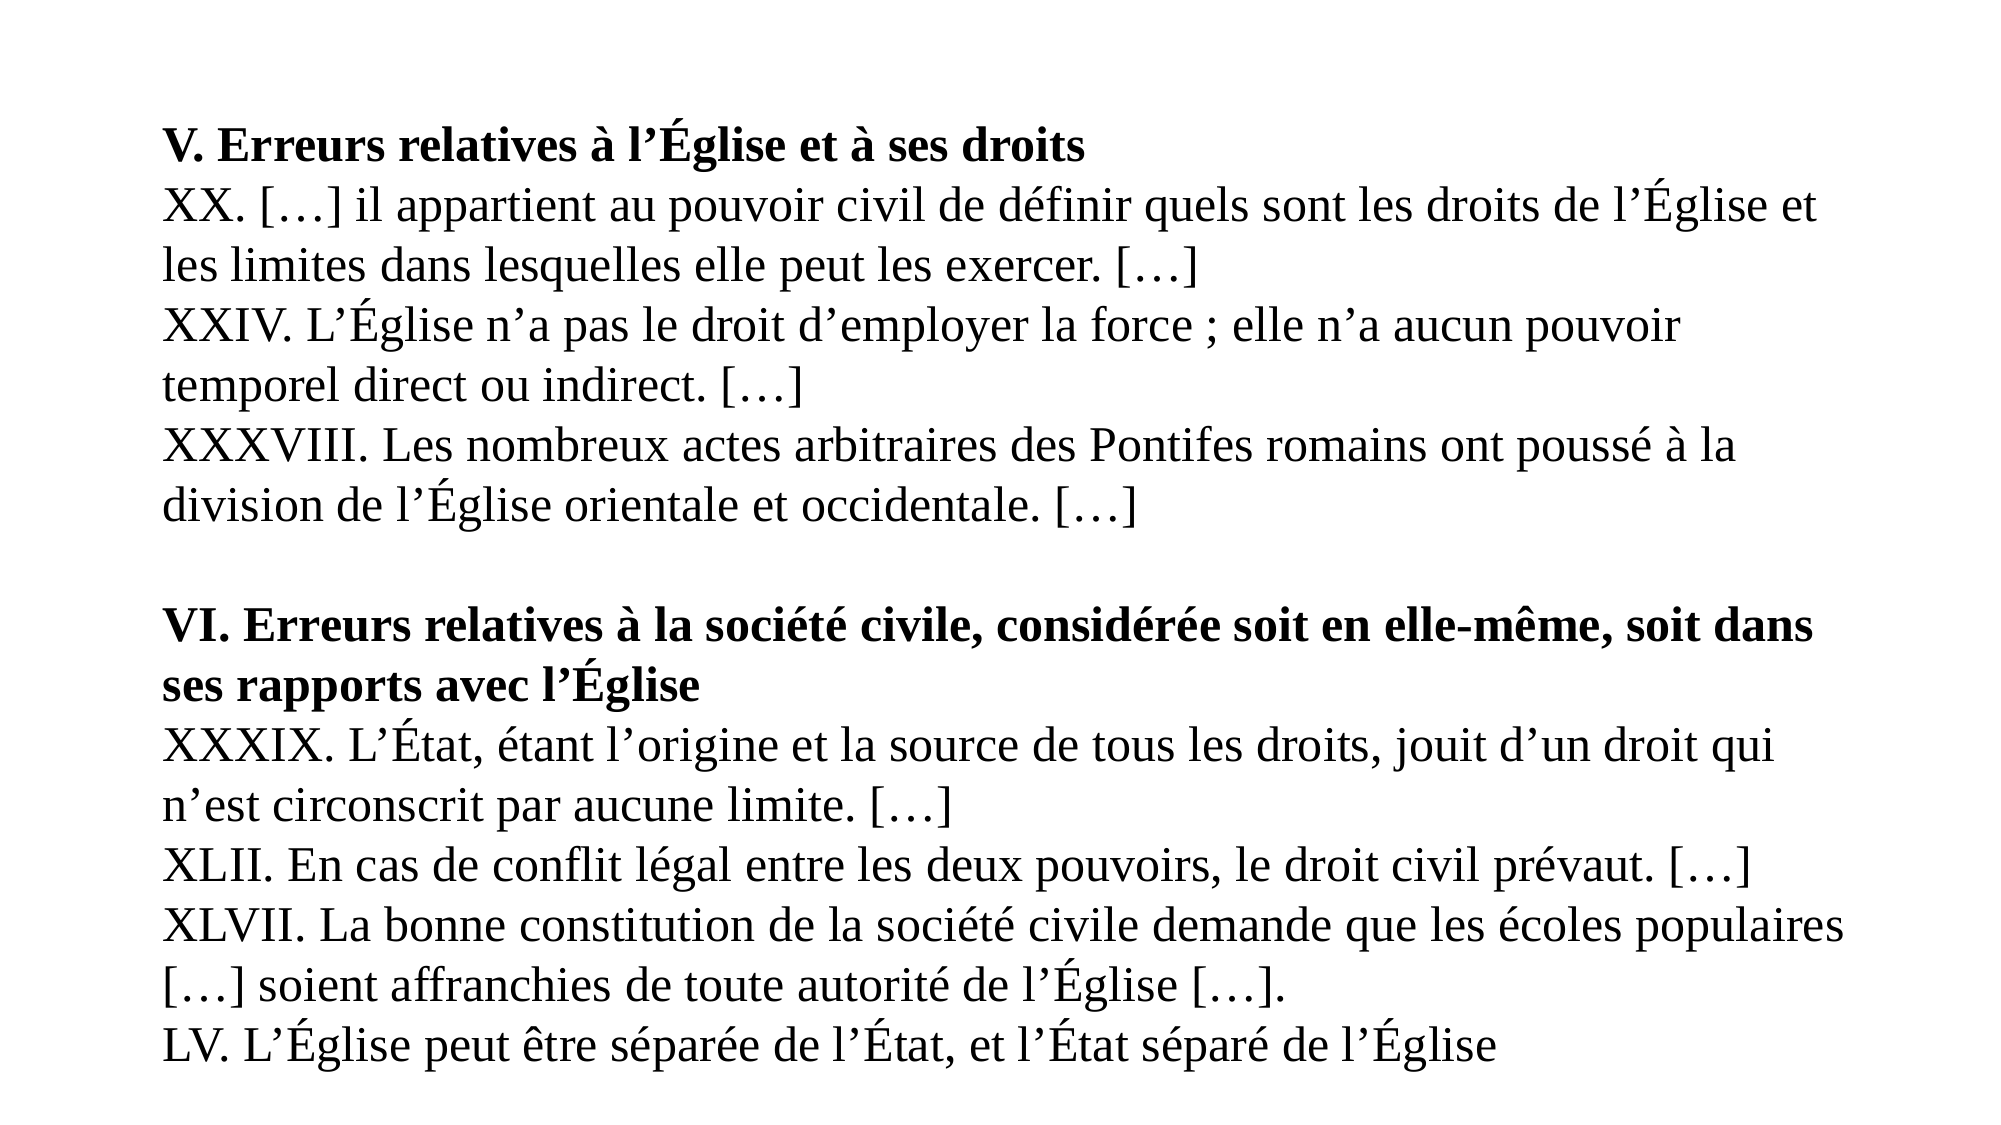

V. Erreurs relatives à l’Église et à ses droits
XX. […] il appartient au pouvoir civil de définir quels sont les droits de l’Église et les limites dans lesquelles elle peut les exercer. […]
XXIV. L’Église n’a pas le droit d’employer la force ; elle n’a aucun pouvoir temporel direct ou indirect. […]
XXXVIII. Les nombreux actes arbitraires des Pontifes romains ont poussé à la division de l’Église orientale et occidentale. […]
VI. Erreurs relatives à la société civile, considérée soit en elle-même, soit dans ses rapports avec l’Église
XXXIX. L’État, étant l’origine et la source de tous les droits, jouit d’un droit qui n’est circonscrit par aucune limite. […]
XLII. En cas de conflit légal entre les deux pouvoirs, le droit civil prévaut. […]
XLVII. La bonne constitution de la société civile demande que les écoles populaires […] soient affranchies de toute autorité de l’Église […].
LV. L’Église peut être séparée de l’État, et l’État séparé de l’Église